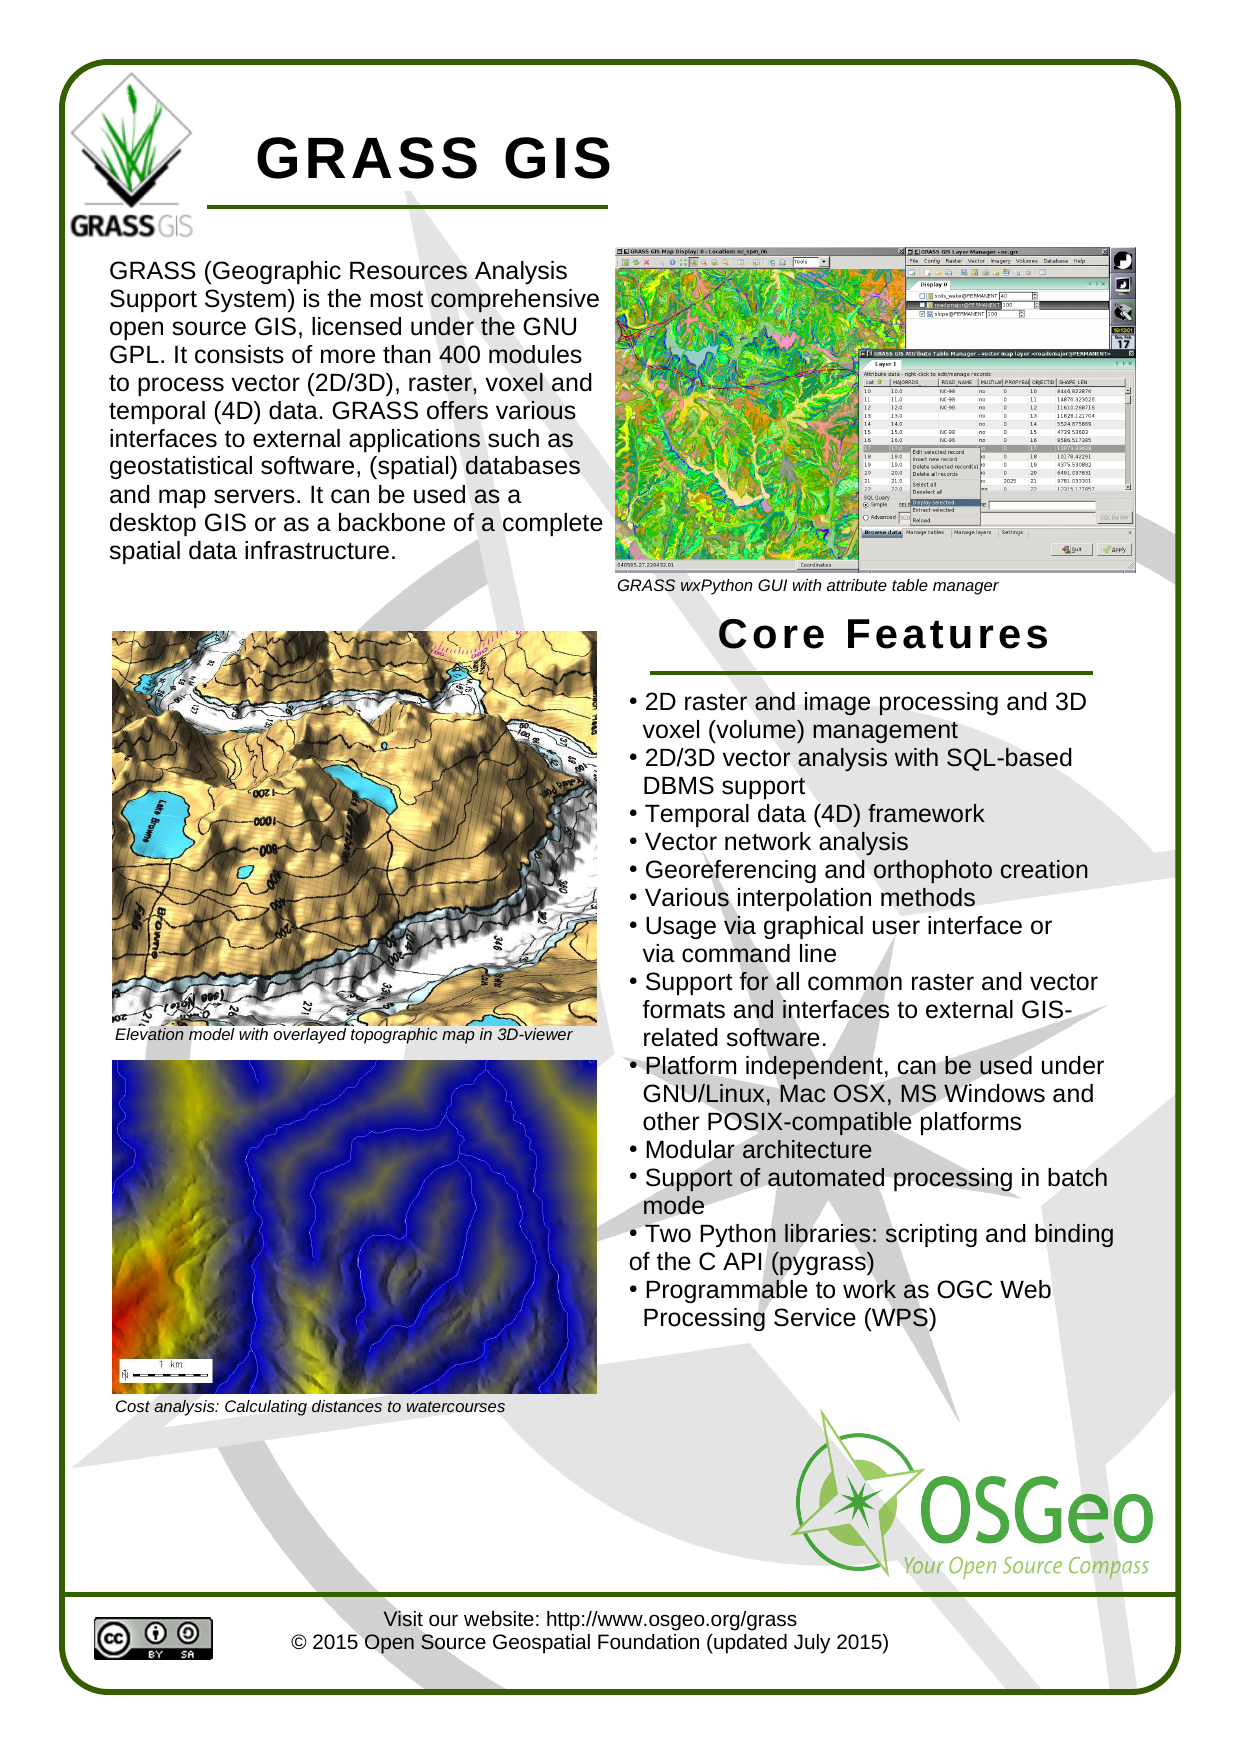

GRASS GIS
GRASS (Geographic Resources Analysis Support System) is the most comprehensive open source GIS, licensed under the GNU GPL. It consists of more than 400 modules to process vector (2D/3D), raster, voxel and temporal (4D) data. GRASS offers various interfaces to external applications such as geostatistical software, (spatial) databases and map servers. It can be used as a desktop GIS or as a backbone of a complete spatial data infrastructure.
GRASS wxPython GUI with attribute table manager
 Core Features
 2D raster and image processing and 3D
 voxel (volume) management
 2D/3D vector analysis with SQL-based
 DBMS support
 Temporal data (4D) framework
 Vector network analysis
 Georeferencing and orthophoto creation
 Various interpolation methods
 Usage via graphical user interface or
 via command line
 Support for all common raster and vector
 formats and interfaces to external GIS-
 related software.
 Platform independent, can be used under
 GNU/Linux, Mac OSX, MS Windows and
 other POSIX-compatible platforms
 Modular architecture
 Support of automated processing in batch
 mode
 Two Python libraries: scripting and binding of the C API (pygrass)
 Programmable to work as OGC Web
 Processing Service (WPS)
Elevation model with overlayed topographic map in 3D-viewer
Cost analysis: Calculating distances to watercourses